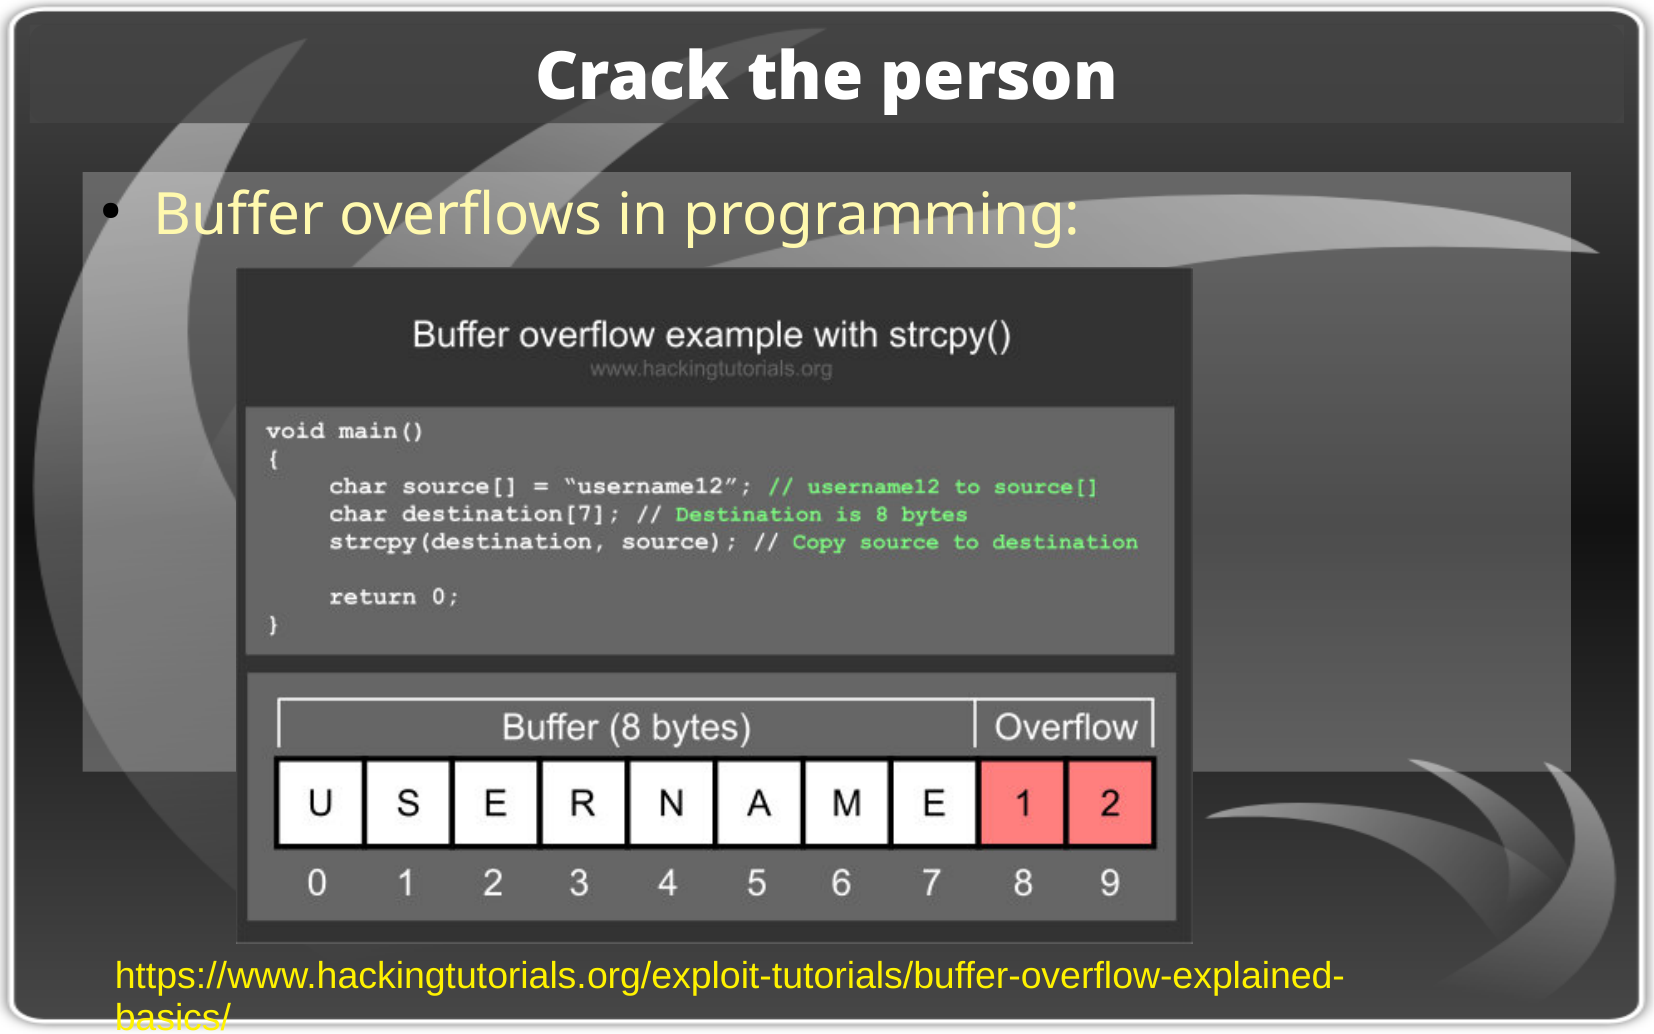

# Crack the person
Buffer overflows in programming:
https://www.hackingtutorials.org/exploit-tutorials/buffer-overflow-explained-basics/